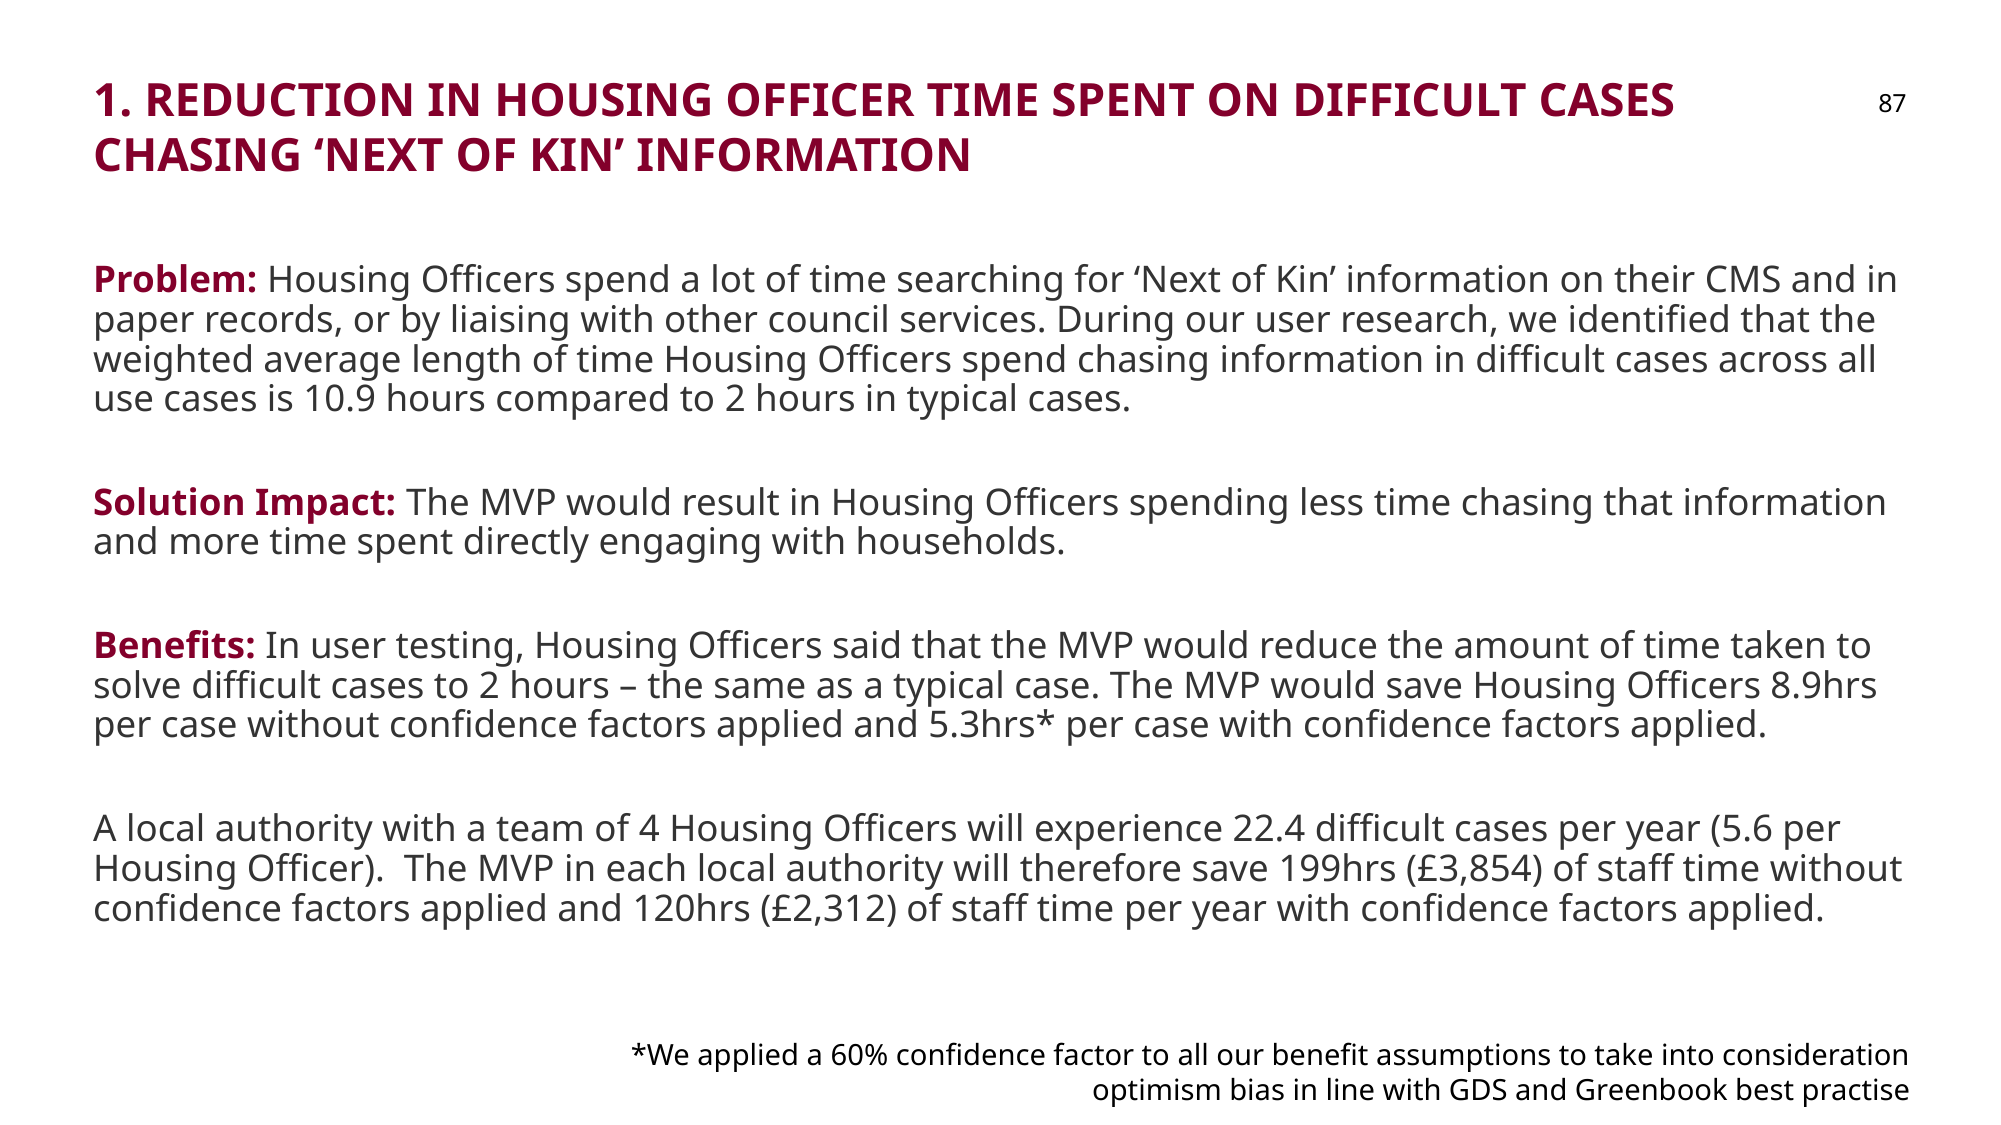

# 1. REDUCTION IN HOUSING OFFICER TIME SPENT ON DIFFICULT CASES CHASING ‘NEXT OF KIN’ INFORMATION
Problem: Housing Officers spend a lot of time searching for ‘Next of Kin’ information on their CMS and in paper records, or by liaising with other council services. During our user research, we identified that the weighted average length of time Housing Officers spend chasing information in difficult cases across all use cases is 10.9 hours compared to 2 hours in typical cases.
Solution Impact: The MVP would result in Housing Officers spending less time chasing that information and more time spent directly engaging with households.
Benefits: In user testing, Housing Officers said that the MVP would reduce the amount of time taken to solve difficult cases to 2 hours – the same as a typical case. The MVP would save Housing Officers 8.9hrs per case without confidence factors applied and 5.3hrs* per case with confidence factors applied.
A local authority with a team of 4 Housing Officers will experience 22.4 difficult cases per year (5.6 per Housing Officer). The MVP in each local authority will therefore save 199hrs (£3,854) of staff time without confidence factors applied and 120hrs (£2,312) of staff time per year with confidence factors applied.
*We applied a 60% confidence factor to all our benefit assumptions to take into consideration optimism bias in line with GDS and Greenbook best practise